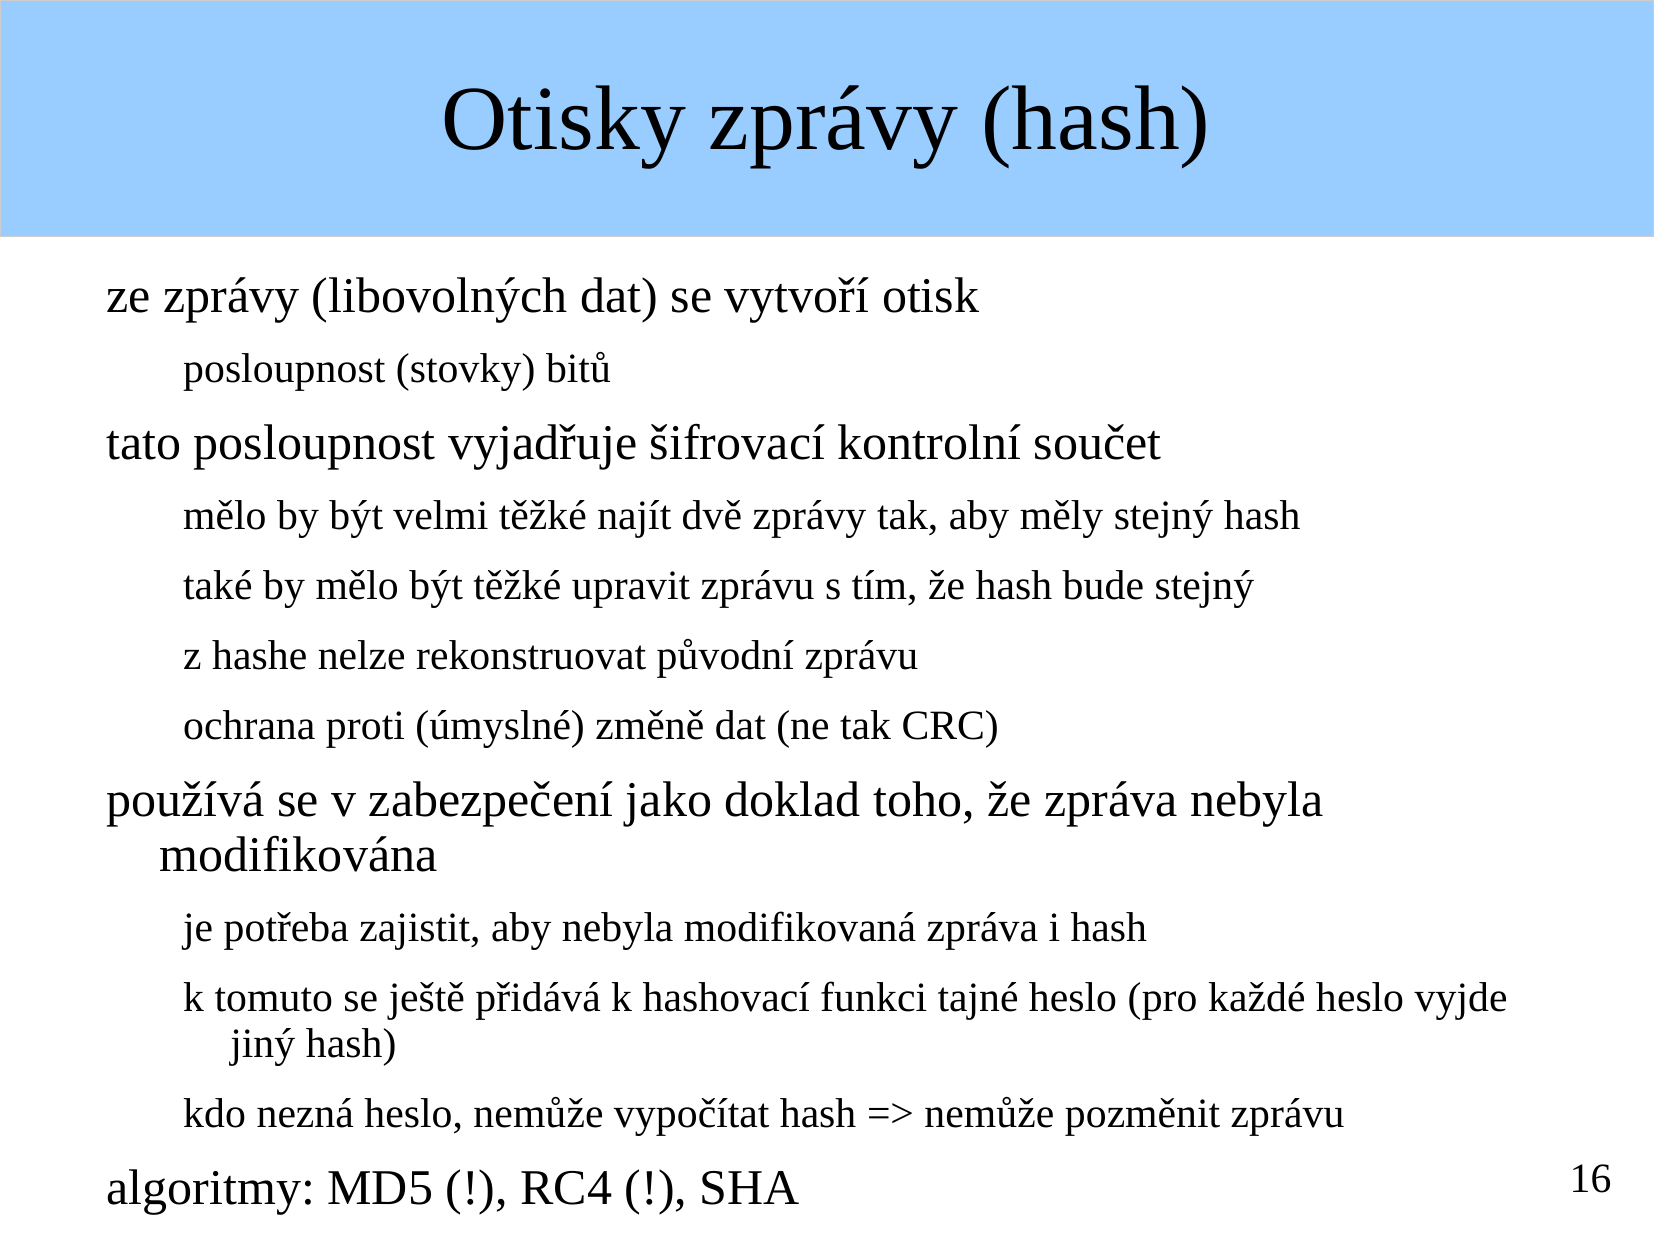

# Otisky zprávy (hash)
ze zprávy (libovolných dat) se vytvoří otisk
posloupnost (stovky) bitů
tato posloupnost vyjadřuje šifrovací kontrolní součet
mělo by být velmi těžké najít dvě zprávy tak, aby měly stejný hash
také by mělo být těžké upravit zprávu s tím, že hash bude stejný
z hashe nelze rekonstruovat původní zprávu
ochrana proti (úmyslné) změně dat (ne tak CRC)
používá se v zabezpečení jako doklad toho, že zpráva nebyla modifikována
je potřeba zajistit, aby nebyla modifikovaná zpráva i hash
k tomuto se ještě přidává k hashovací funkci tajné heslo (pro každé heslo vyjde jiný hash)
kdo nezná heslo, nemůže vypočítat hash => nemůže pozměnit zprávu
algoritmy: MD5 (!), RC4 (!), SHA